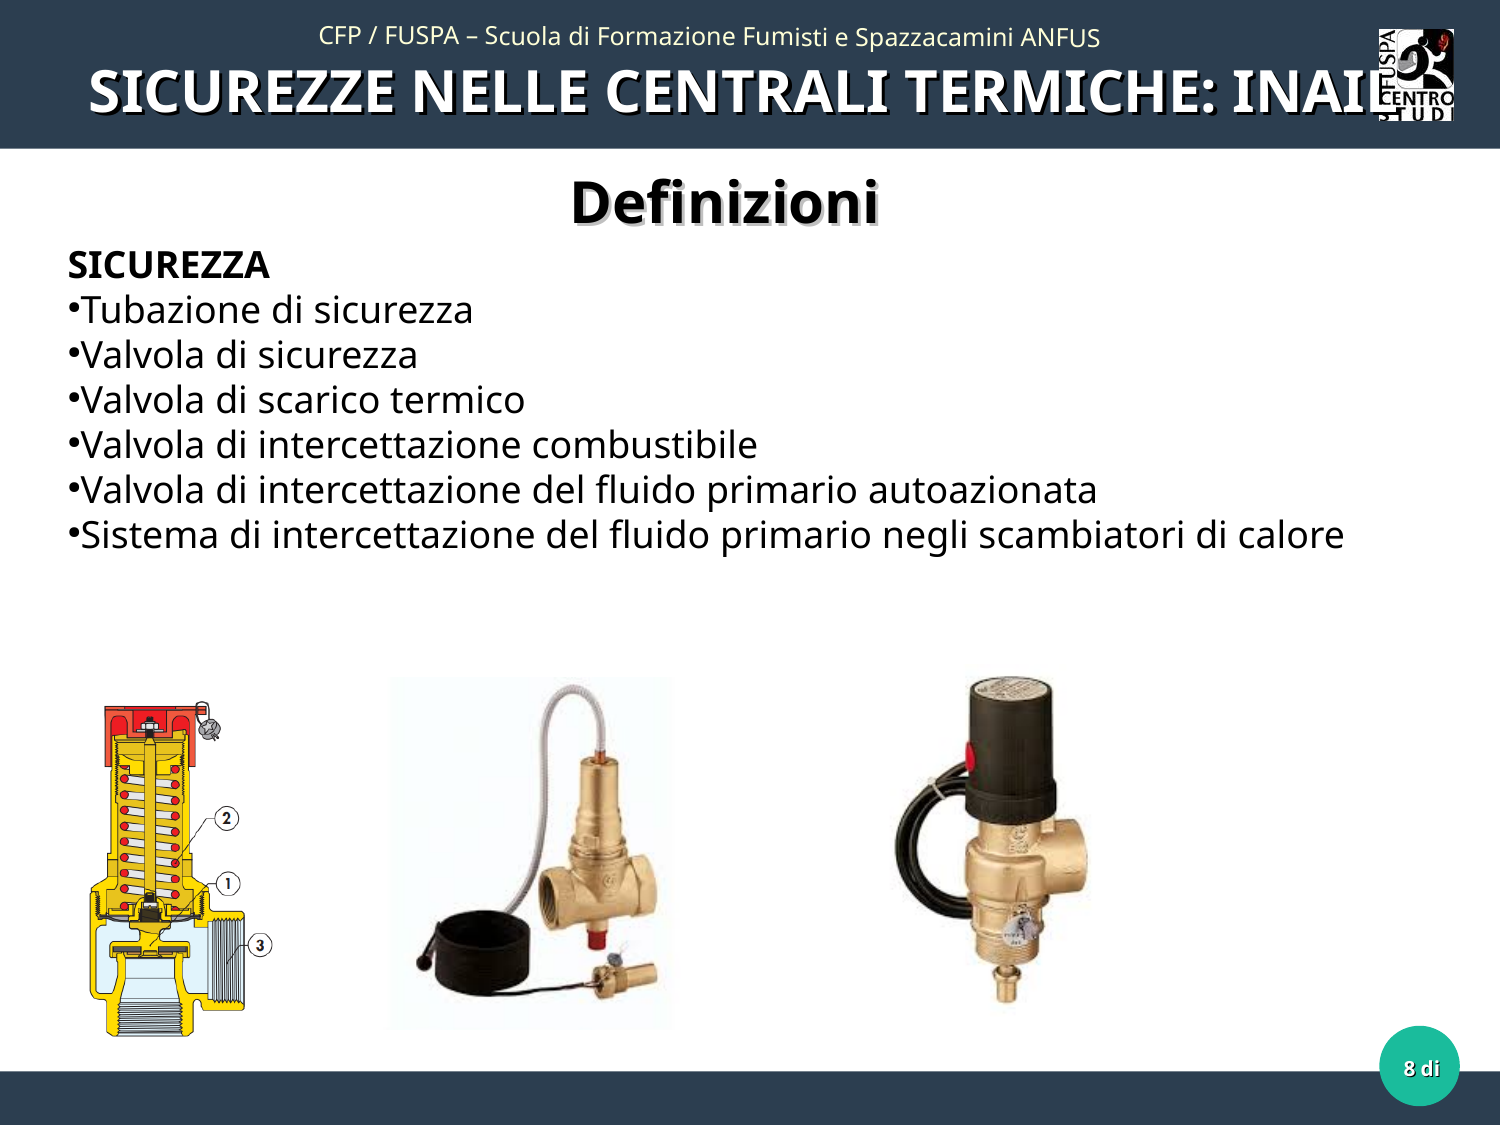

# Definizioni
SICUREZZA
Tubazione di sicurezza
Valvola di sicurezza
Valvola di scarico termico
Valvola di intercettazione combustibile
Valvola di intercettazione del fluido primario autoazionata
Sistema di intercettazione del fluido primario negli scambiatori di calore